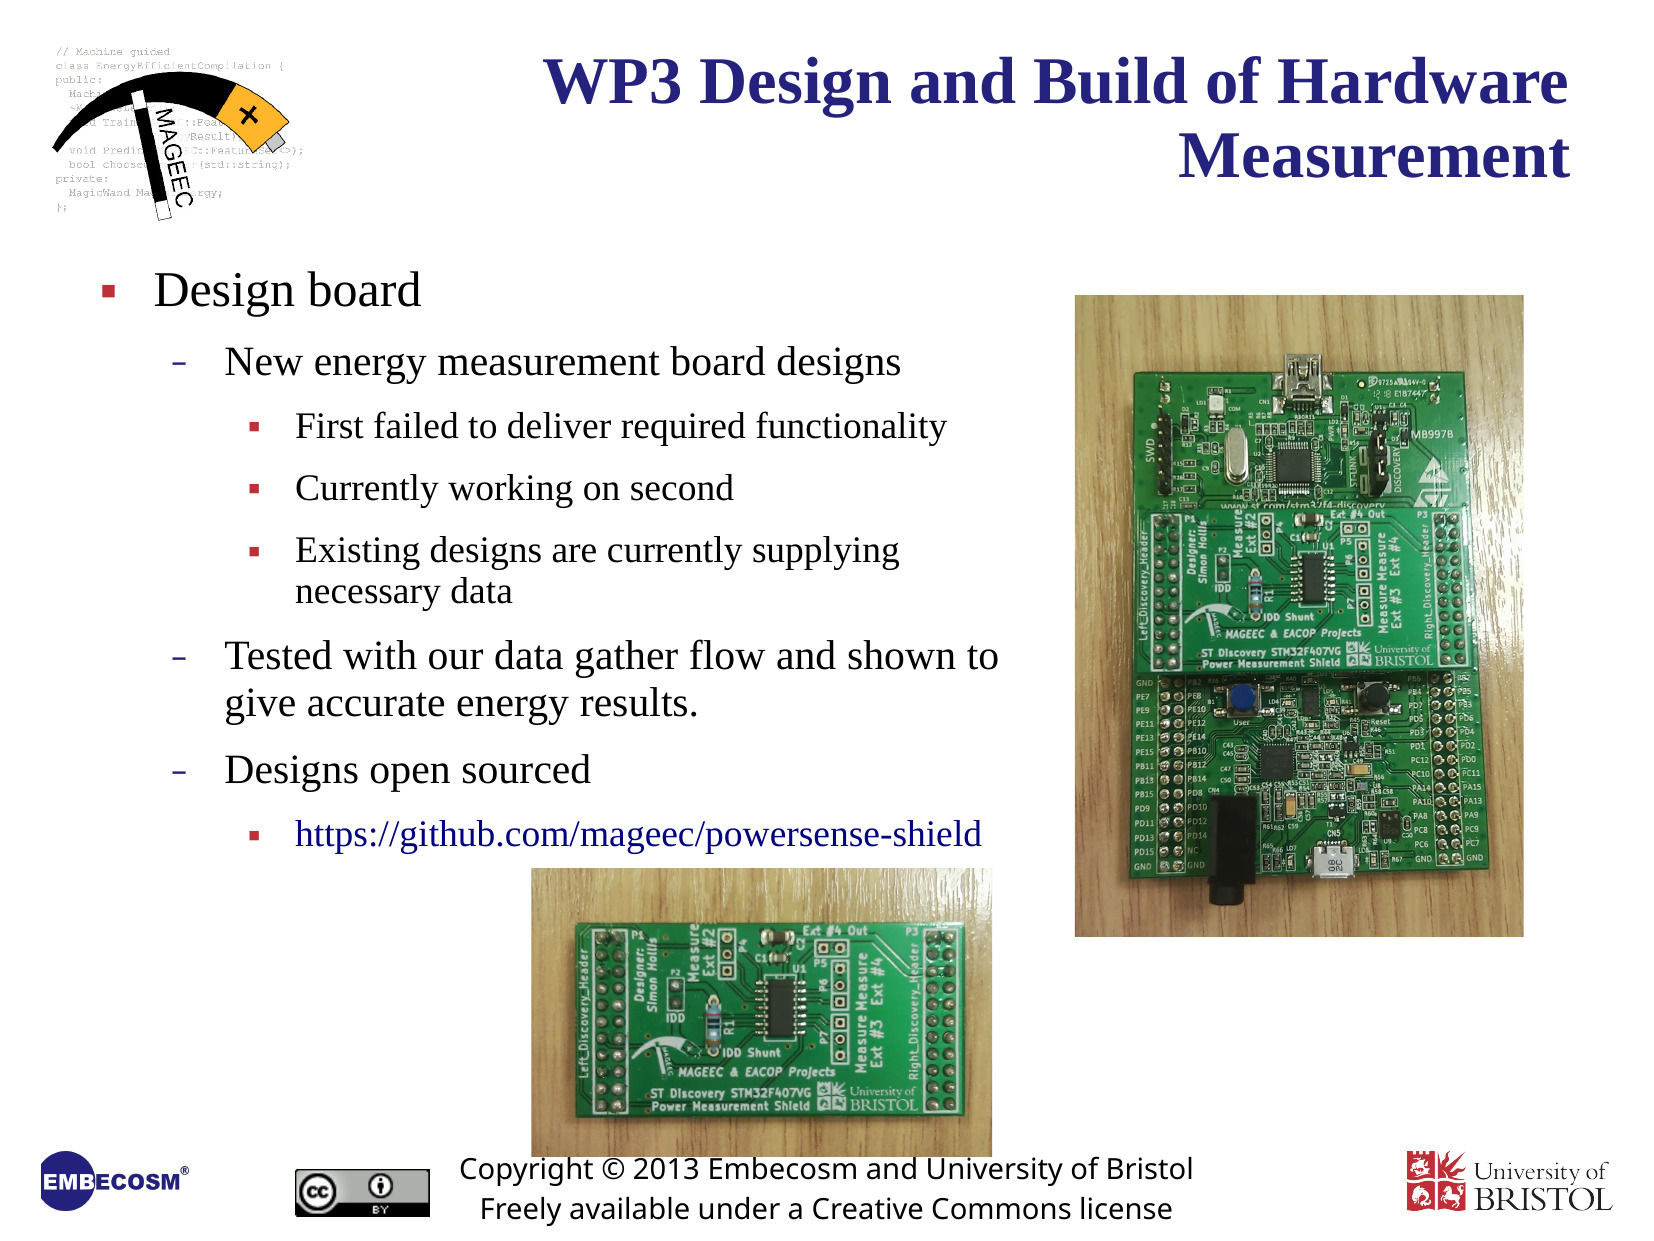

# WP3 Design and Build of Hardware Measurement
Design board
New energy measurement board designs
First failed to deliver required functionality
Currently working on second
Existing designs are currently supplying necessary data
Tested with our data gather flow and shown to give accurate energy results.
Designs open sourced
https://github.com/mageec/powersense-shield